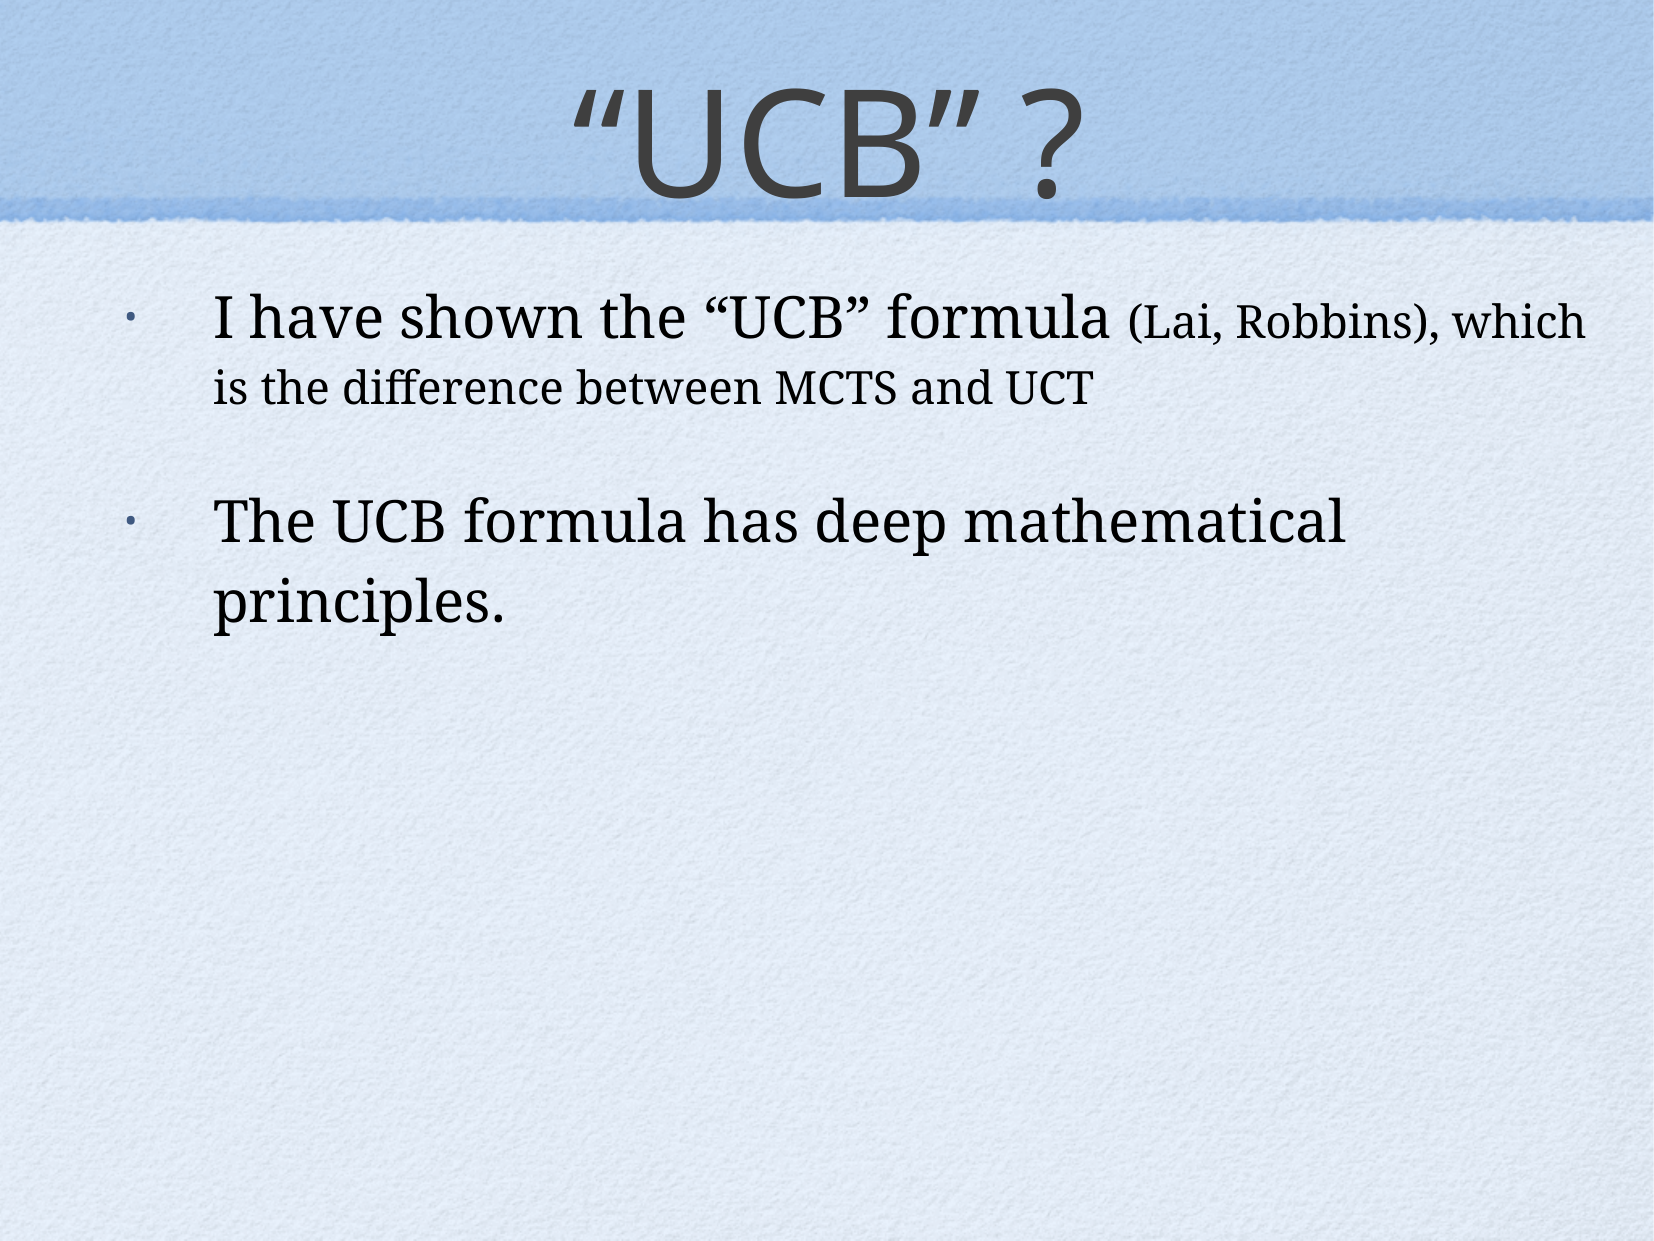

# “UCB” ?
I have shown the “UCB” formula (Lai, Robbins), which is the difference between MCTS and UCT
The UCB formula has deep mathematical principles.